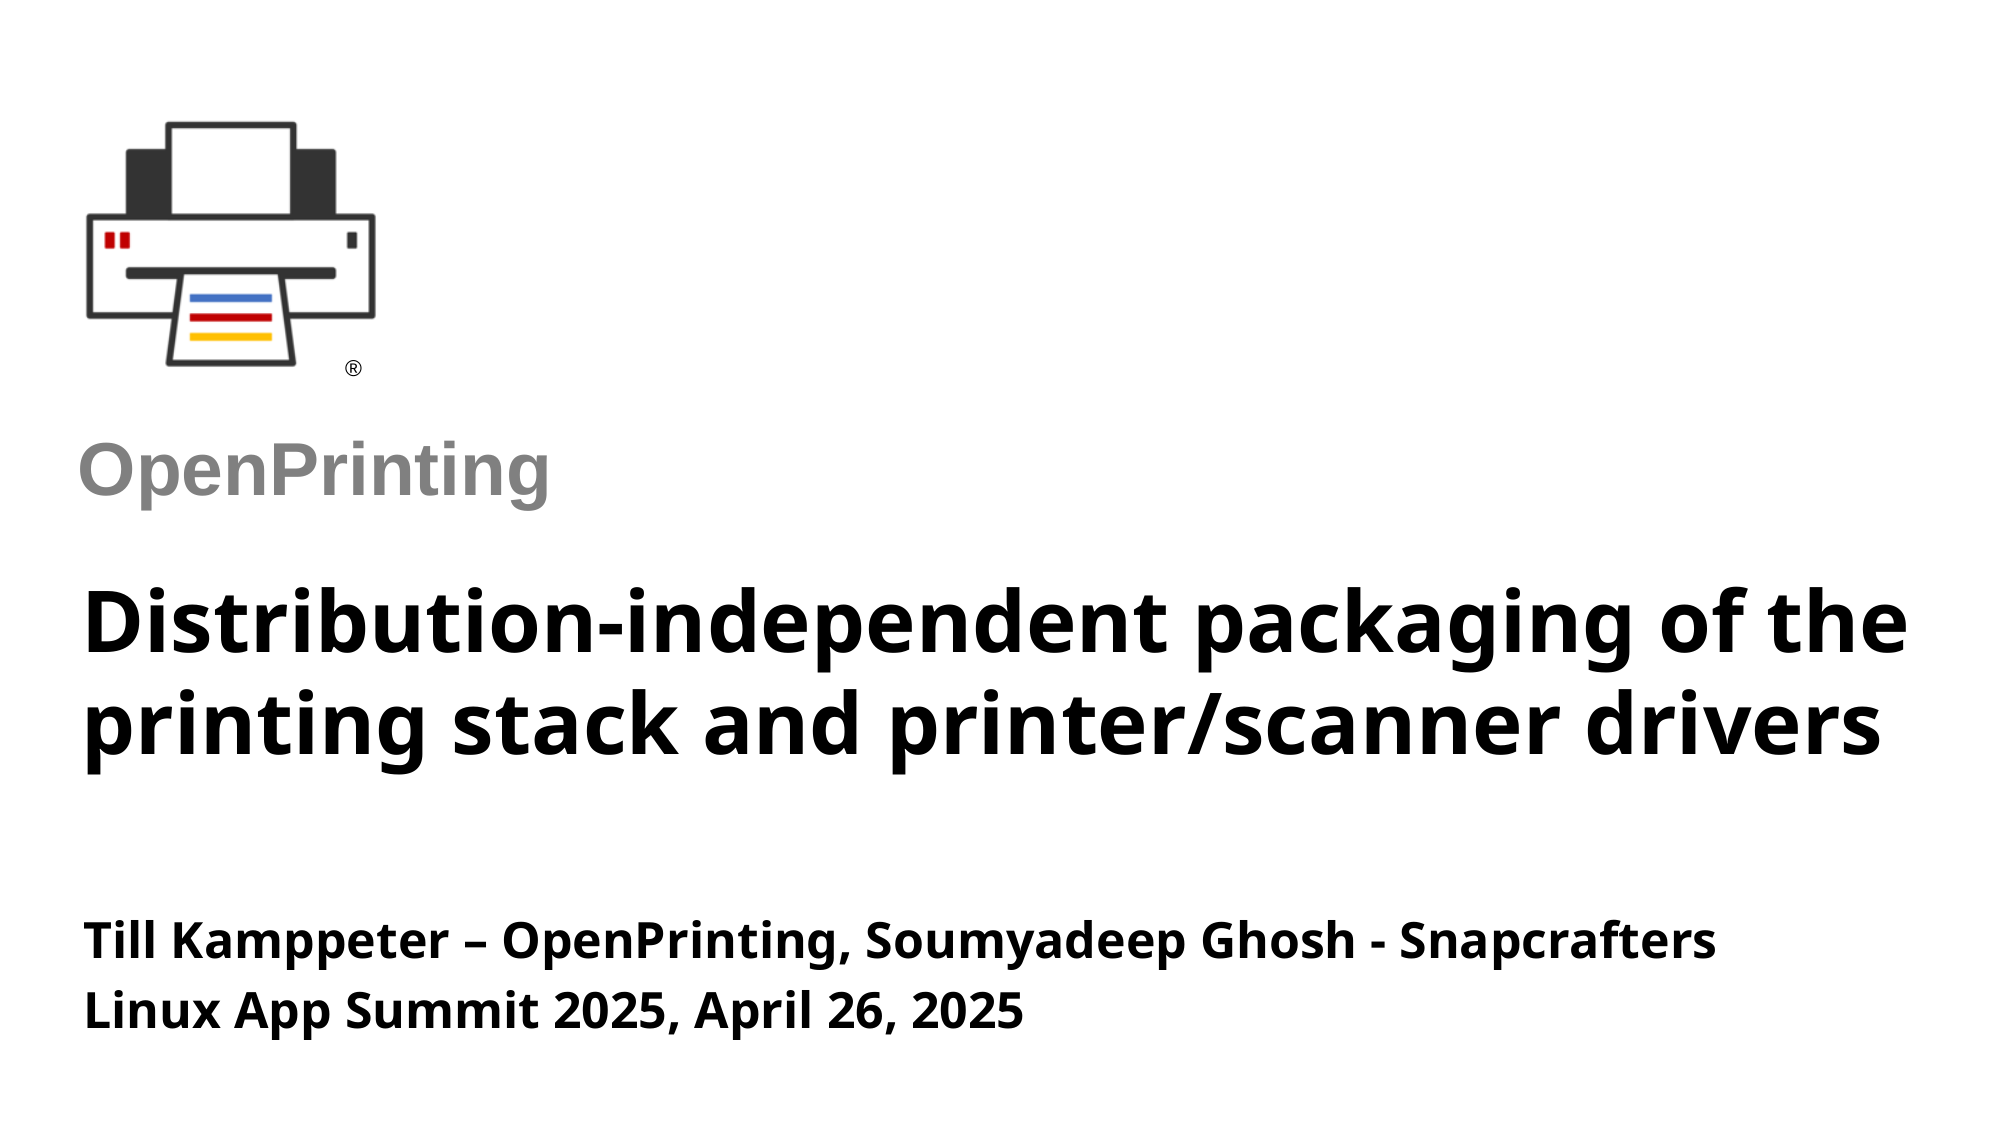

# Distribution-independent packaging of the printing stack and printer/scanner drivers
Till Kamppeter – OpenPrinting, Soumyadeep Ghosh - Snapcrafters
Linux App Summit 2025, April 26, 2025